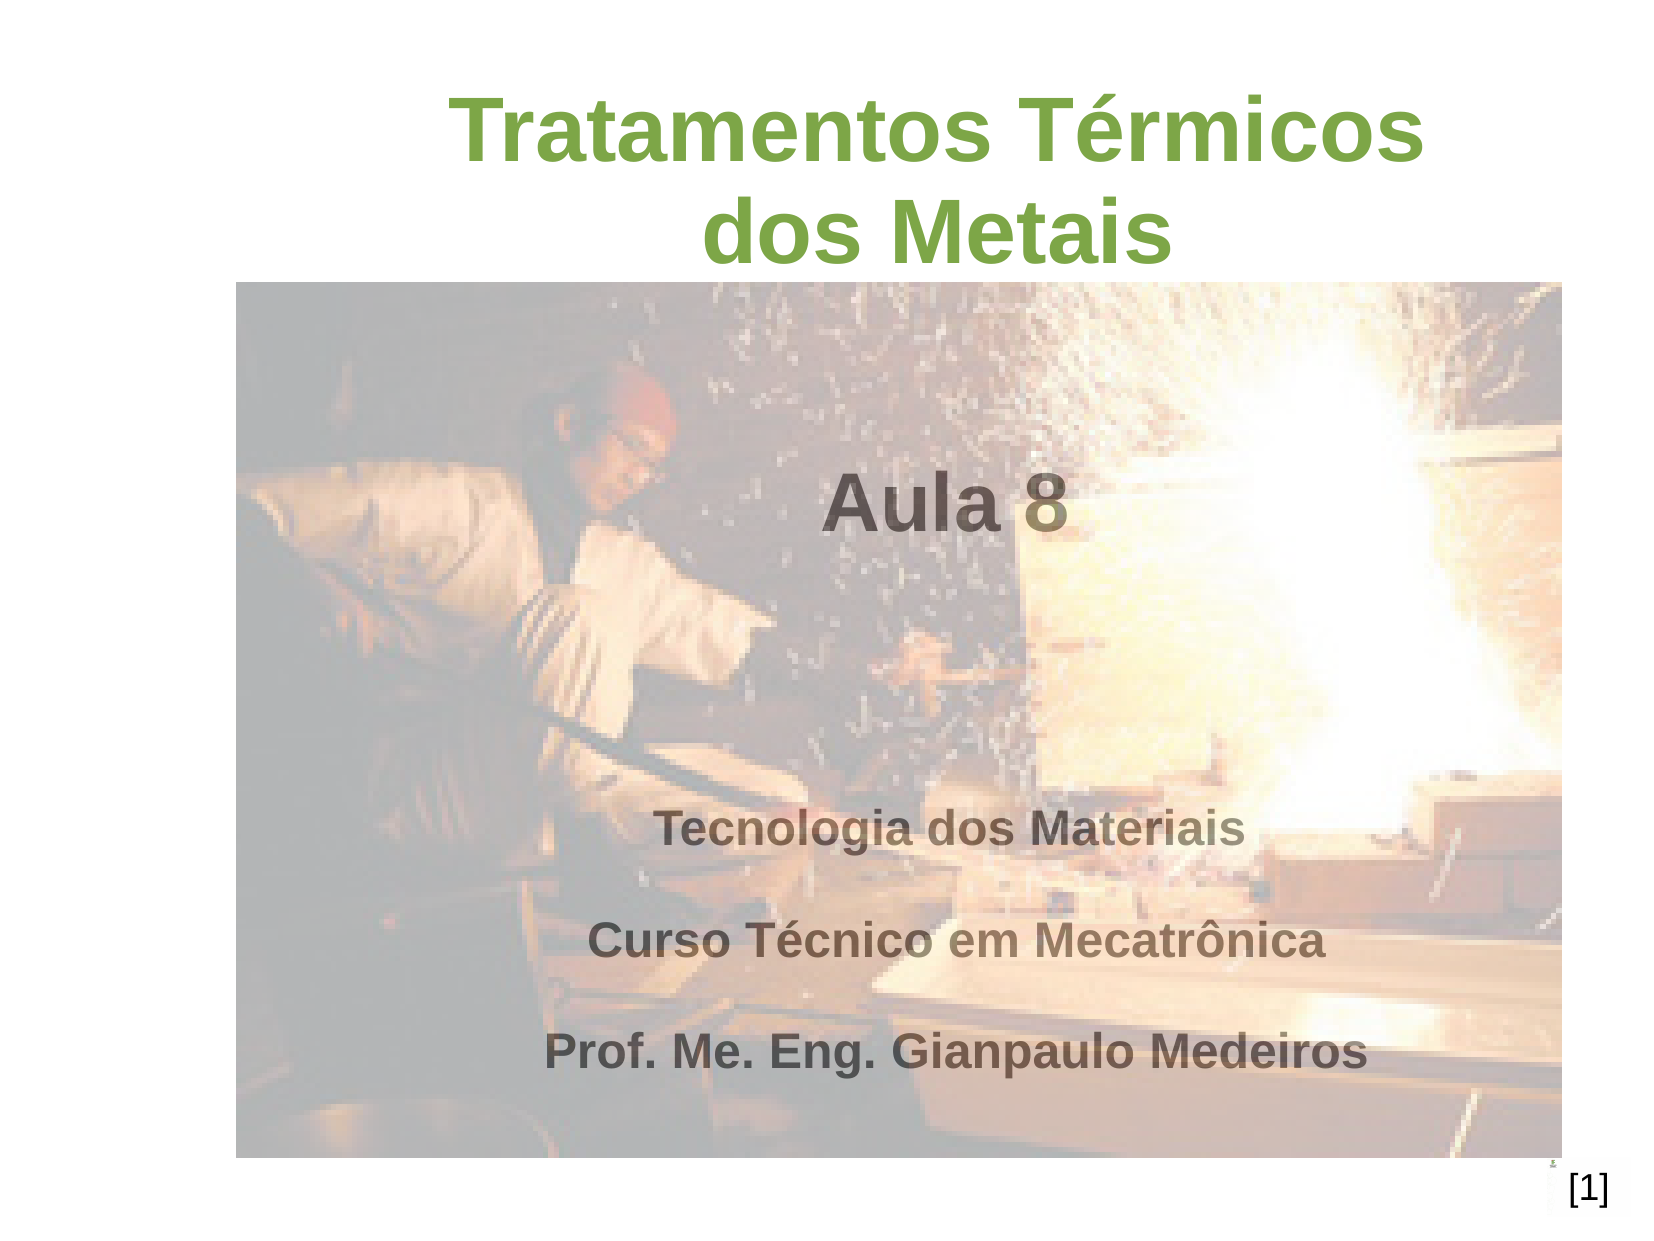

#
Tratamentos Térmicos
dos Metais
Aula 8
Tecnologia dos Materiais
Curso Técnico em Mecatrônica
Prof. Me. Eng. Gianpaulo Medeiros
[1]